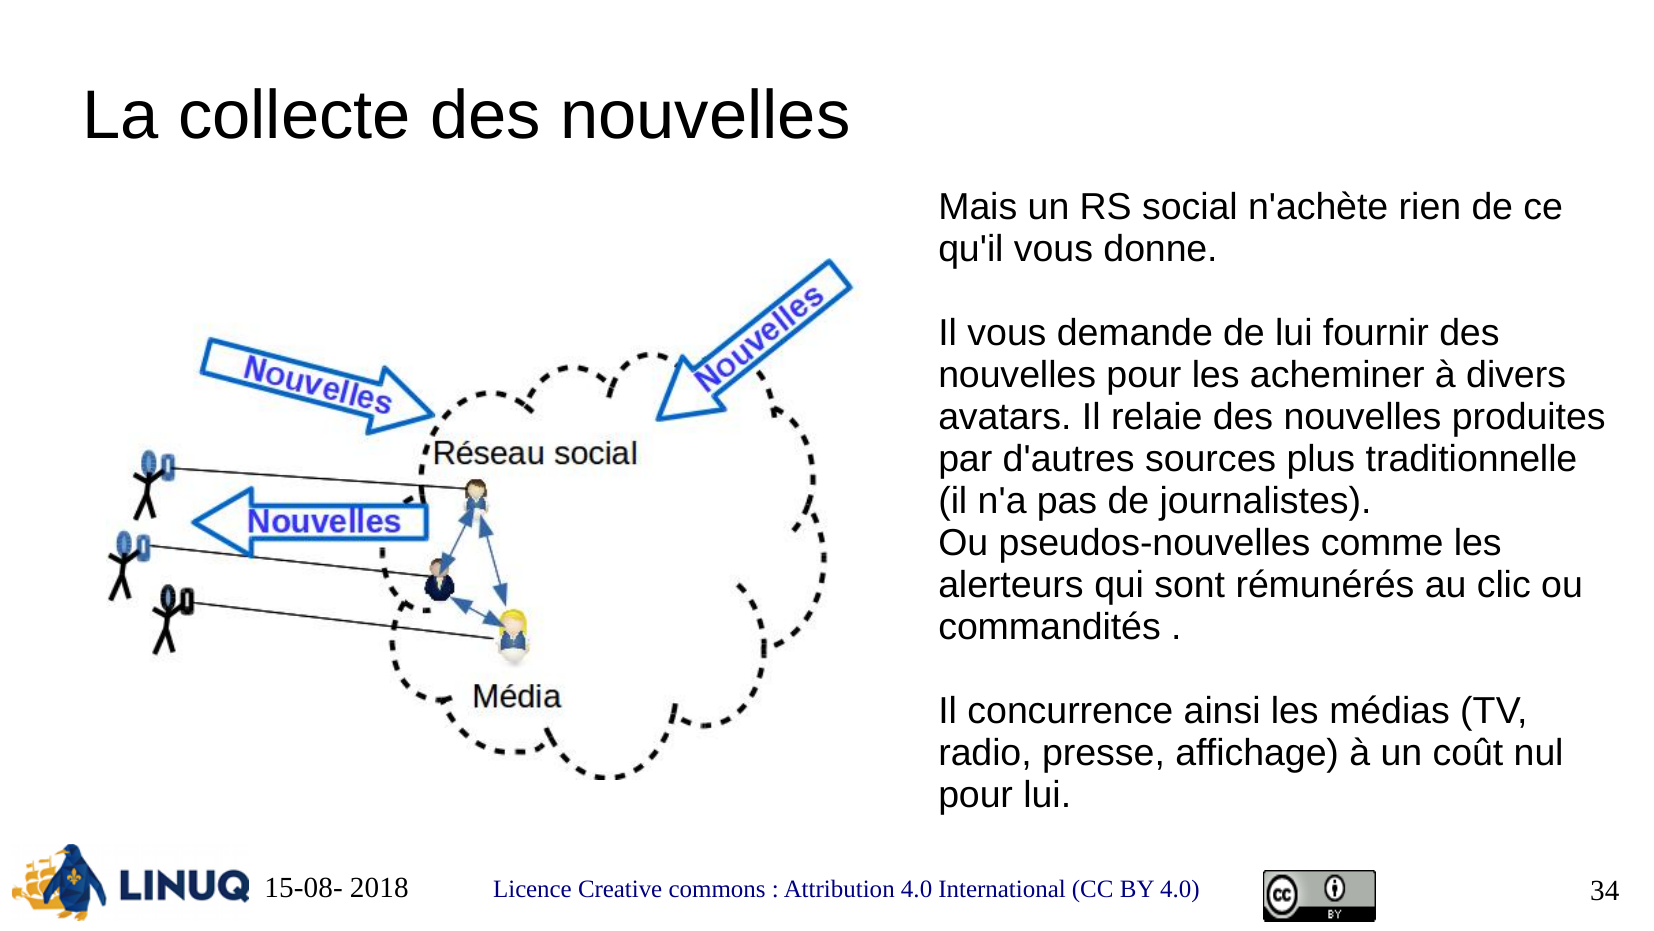

# La collecte des nouvelles
Mais un RS social n'achète rien de ce qu'il vous donne.
Il vous demande de lui fournir des nouvelles pour les acheminer à divers avatars. Il relaie des nouvelles produites par d'autres sources plus traditionnelle (il n'a pas de journalistes).
Ou pseudos-nouvelles comme les alerteurs qui sont rémunérés au clic ou commandités .
Il concurrence ainsi les médias (TV, radio, presse, affichage) à un coût nul pour lui.
15-08- 2018
34